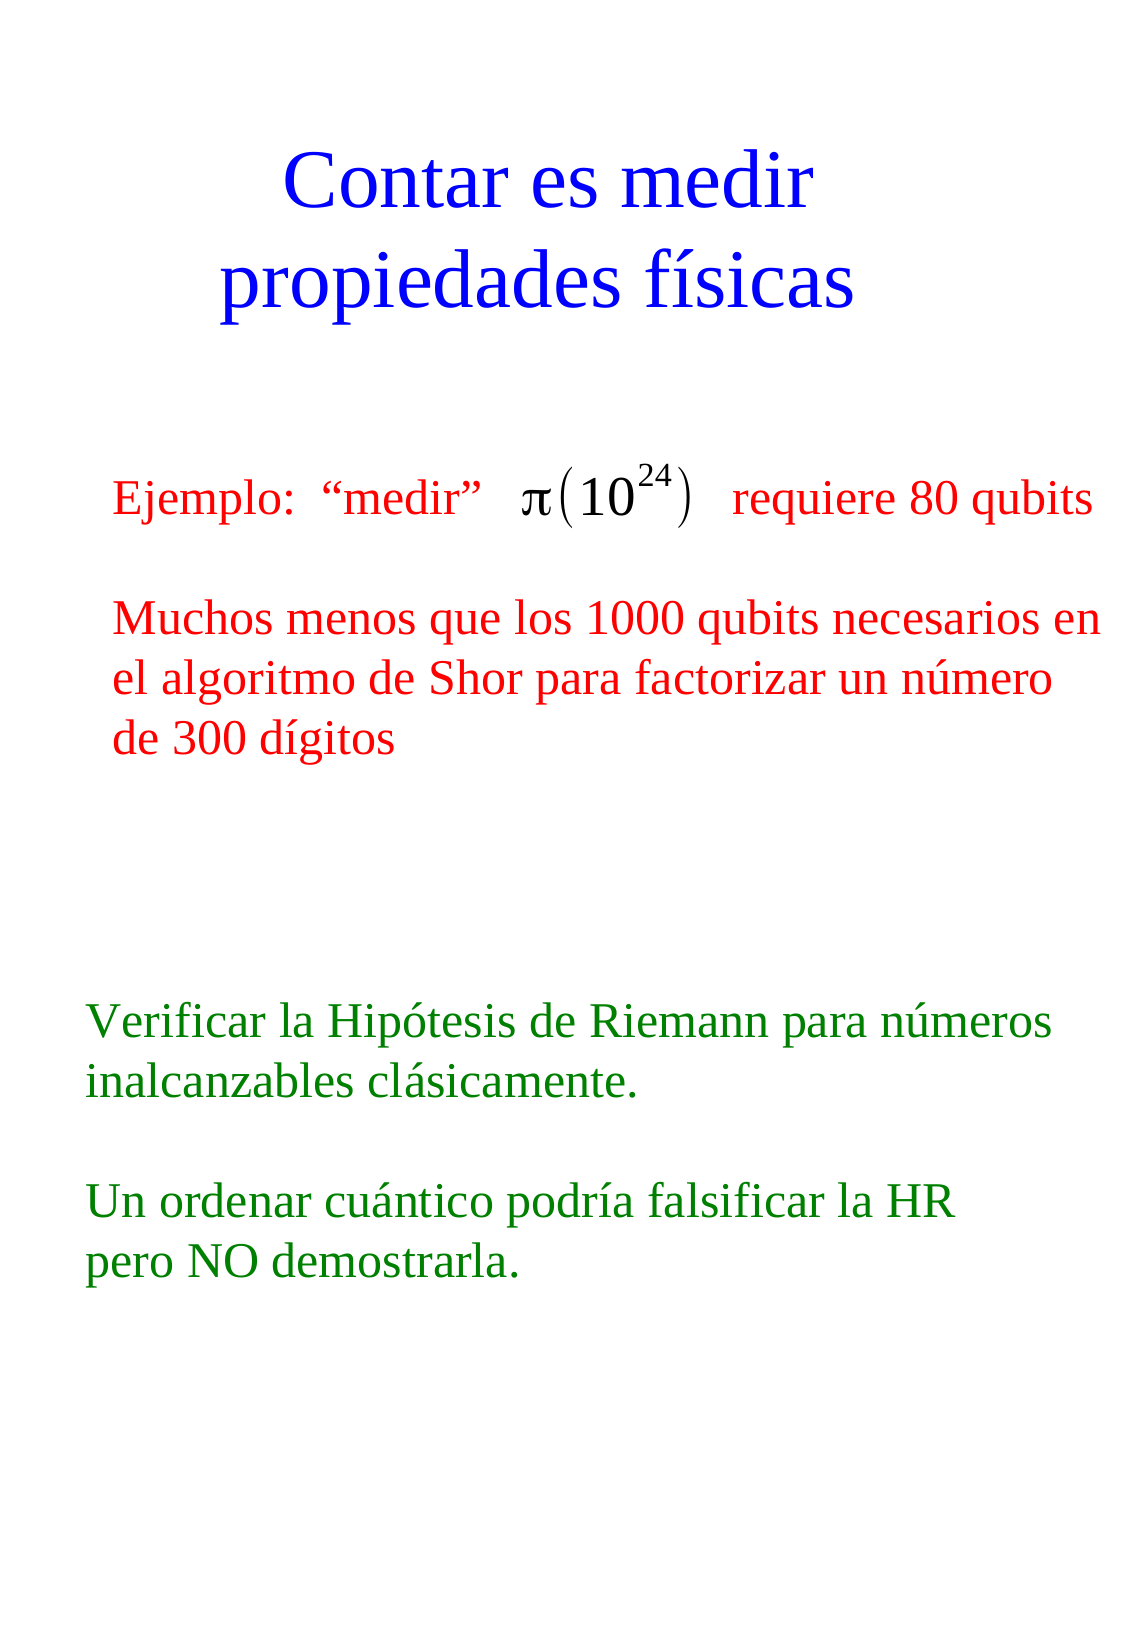

# Contar es medir propiedades físicas
Ejemplo: “medir” requiere 80 qubits
Muchos menos que los 1000 qubits necesarios en
el algoritmo de Shor para factorizar un número
de 300 dígitos
Verificar la Hipótesis de Riemann para números
inalcanzables clásicamente.
Un ordenar cuántico podría falsificar la HR
pero NO demostrarla.